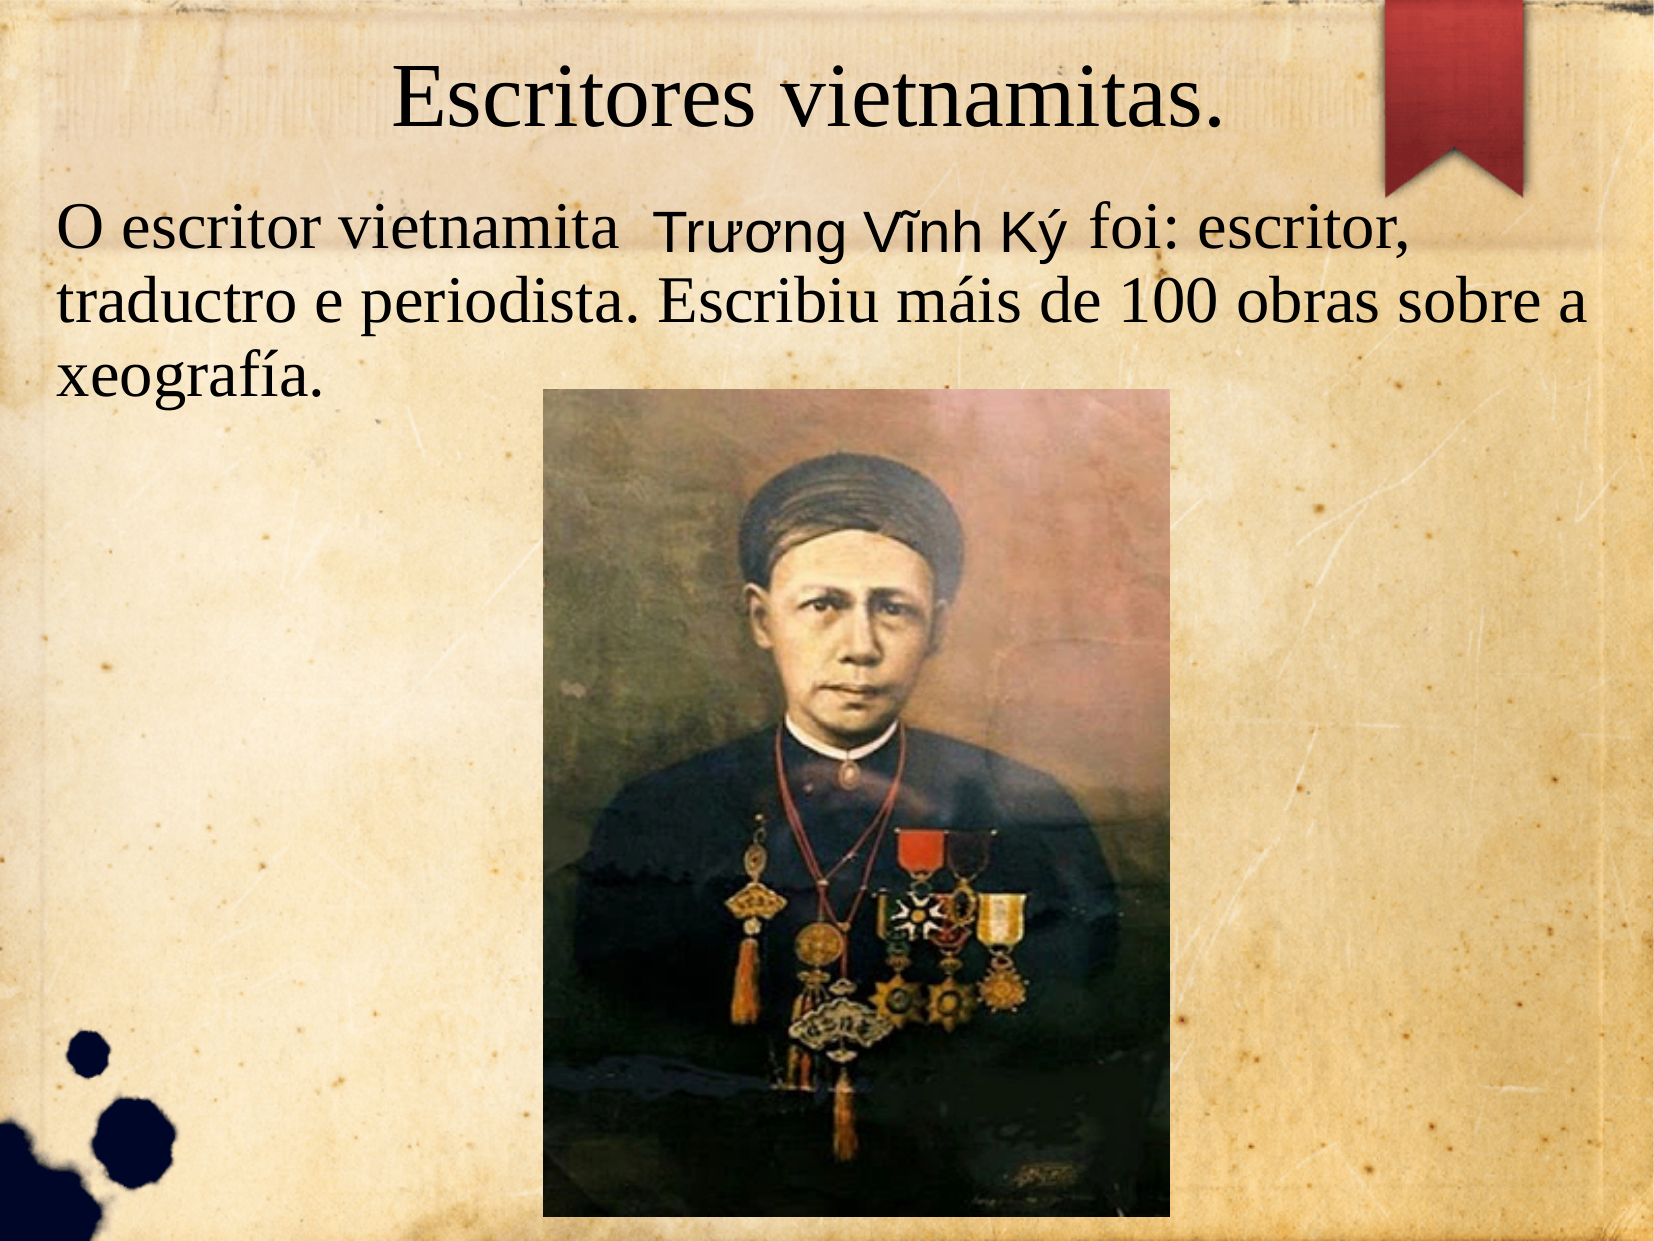

# Escritores vietnamitas.
O escritor vietnamita foi: escritor, traductro e periodista. Escribiu máis de 100 obras sobre a xeografía.
Trương Vĩnh Ký